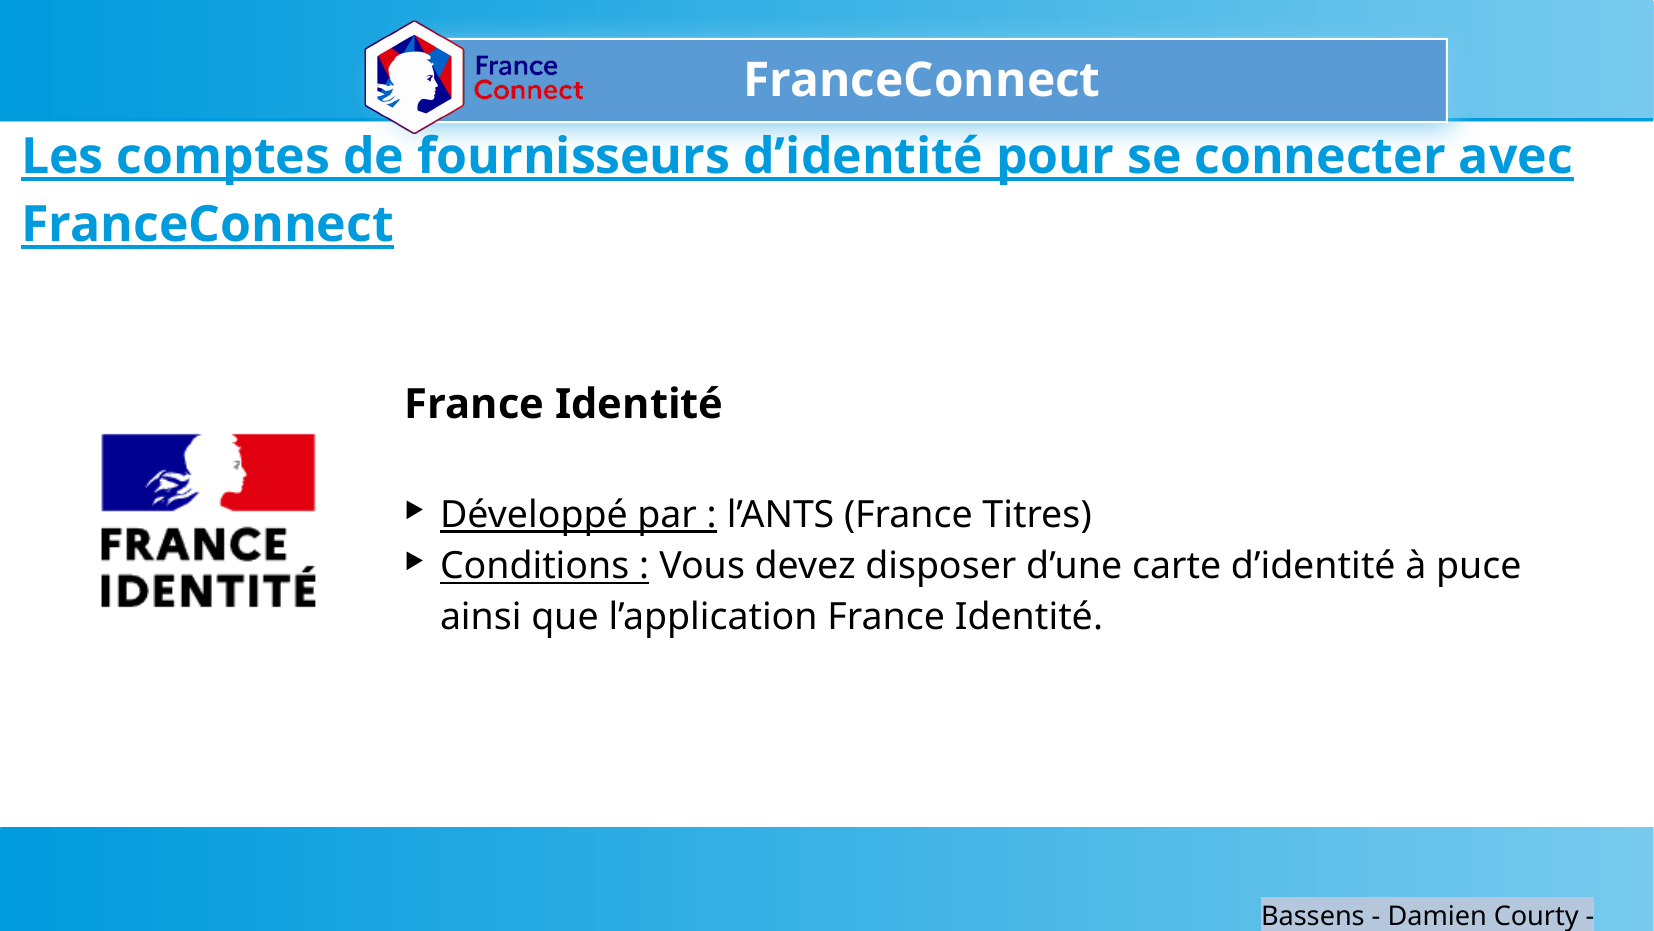

FranceConnect
Les comptes de fournisseurs d’identité pour se connecter avec FranceConnect
France Identité
Développé par : l’ANTS (France Titres)
Conditions : Vous devez disposer d’une carte d’identité à puce ainsi que l’application France Identité.
Bassens - Damien Courty - 2024